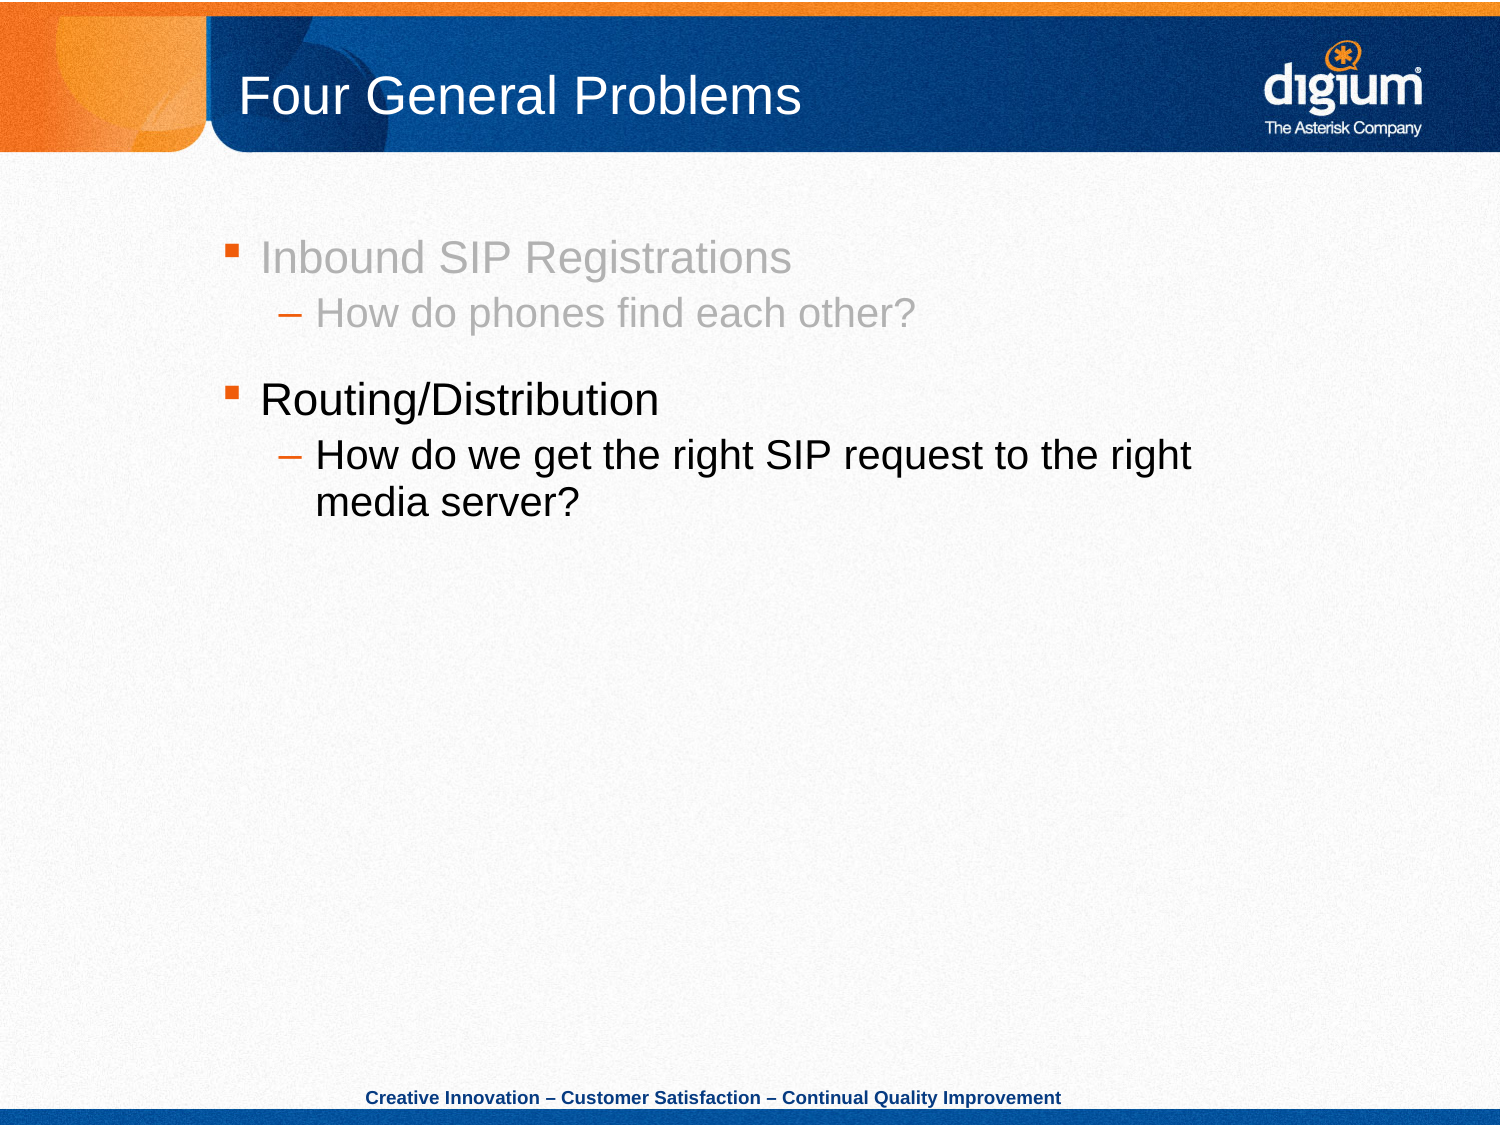

# Four General Problems
Inbound SIP Registrations
How do phones find each other?
Routing/Distribution
How do we get the right SIP request to the right media server?